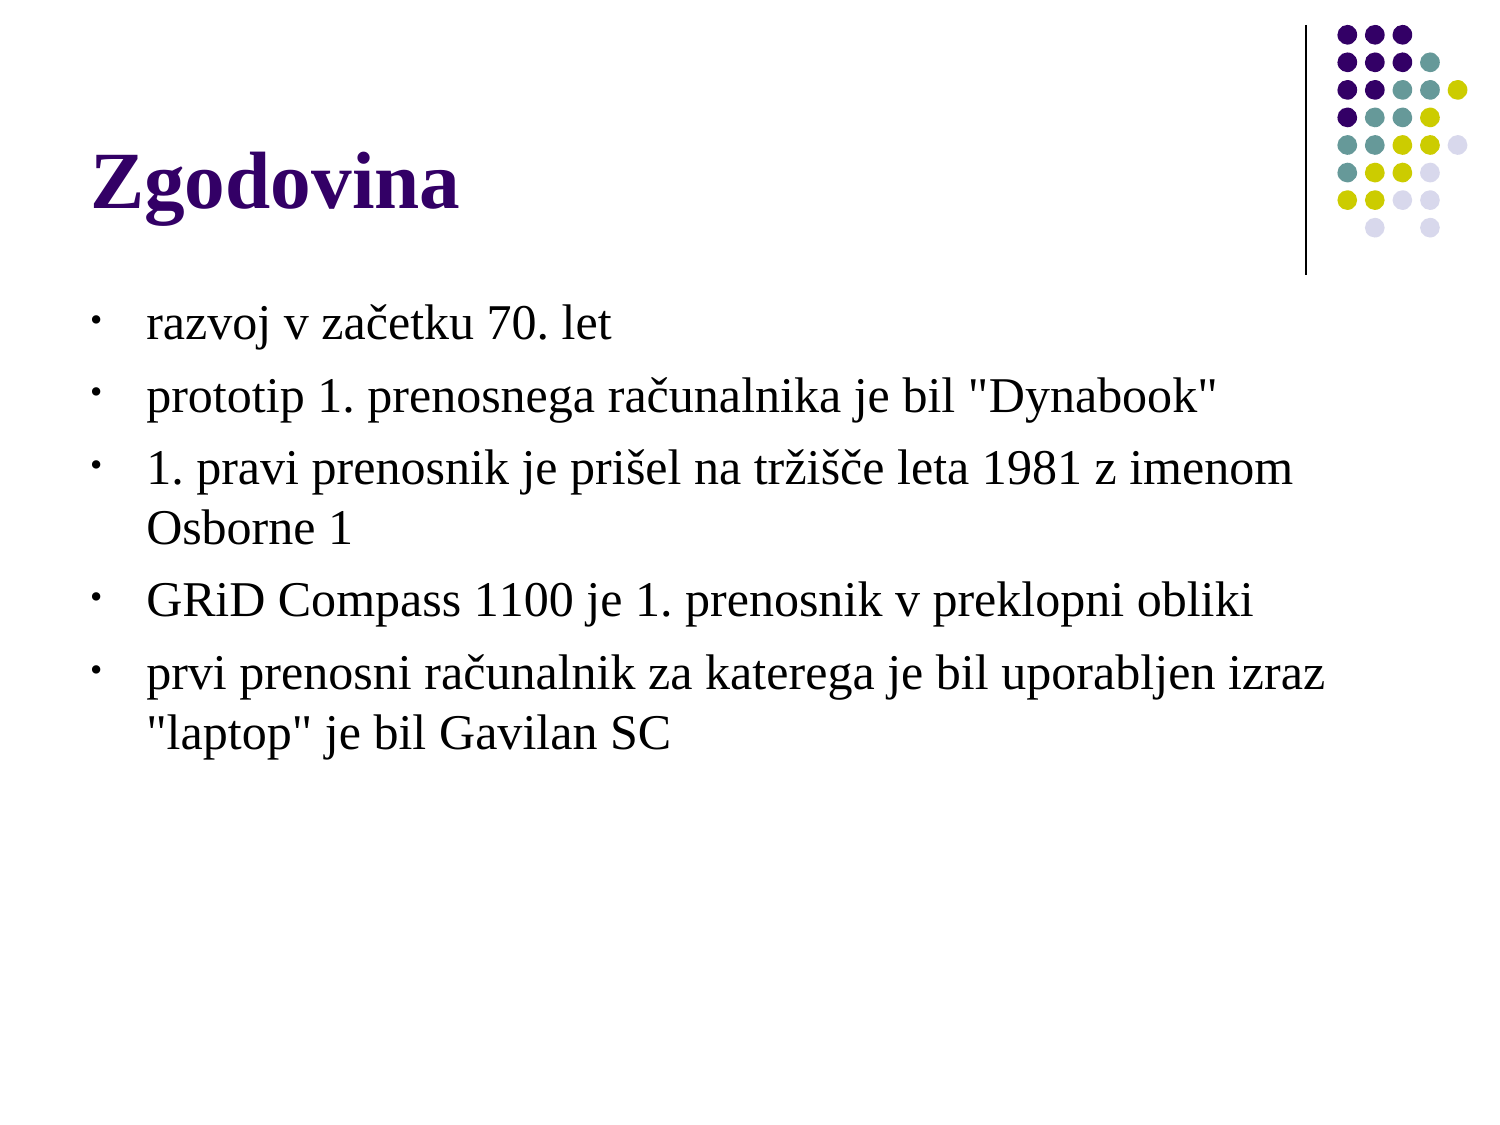

# Zgodovina
razvoj v začetku 70. let
prototip 1. prenosnega računalnika je bil "Dynabook"
1. pravi prenosnik je prišel na tržišče leta 1981 z imenom Osborne 1
GRiD Compass 1100 je 1. prenosnik v preklopni obliki
prvi prenosni računalnik za katerega je bil uporabljen izraz "laptop" je bil Gavilan SC